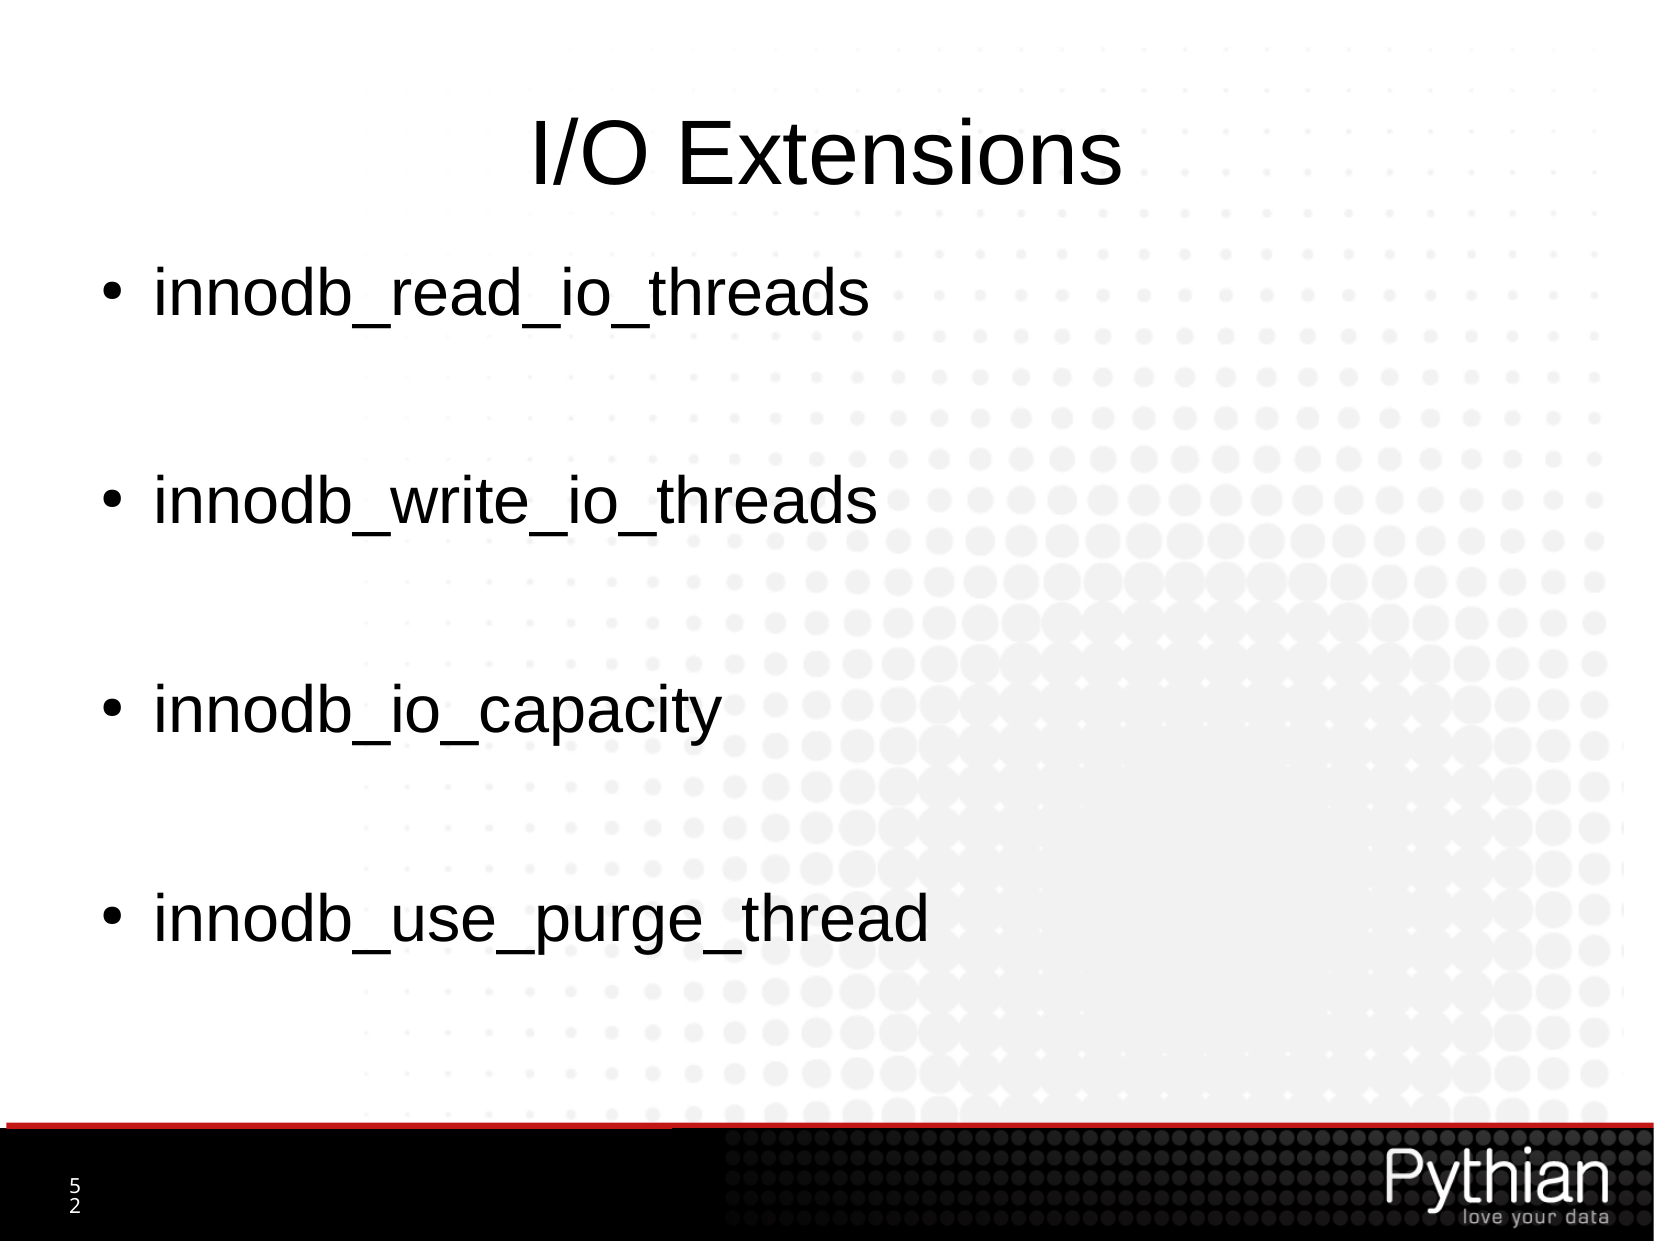

# I/O Extensions
innodb_read_io_threads
innodb_write_io_threads
innodb_io_capacity
innodb_use_purge_thread